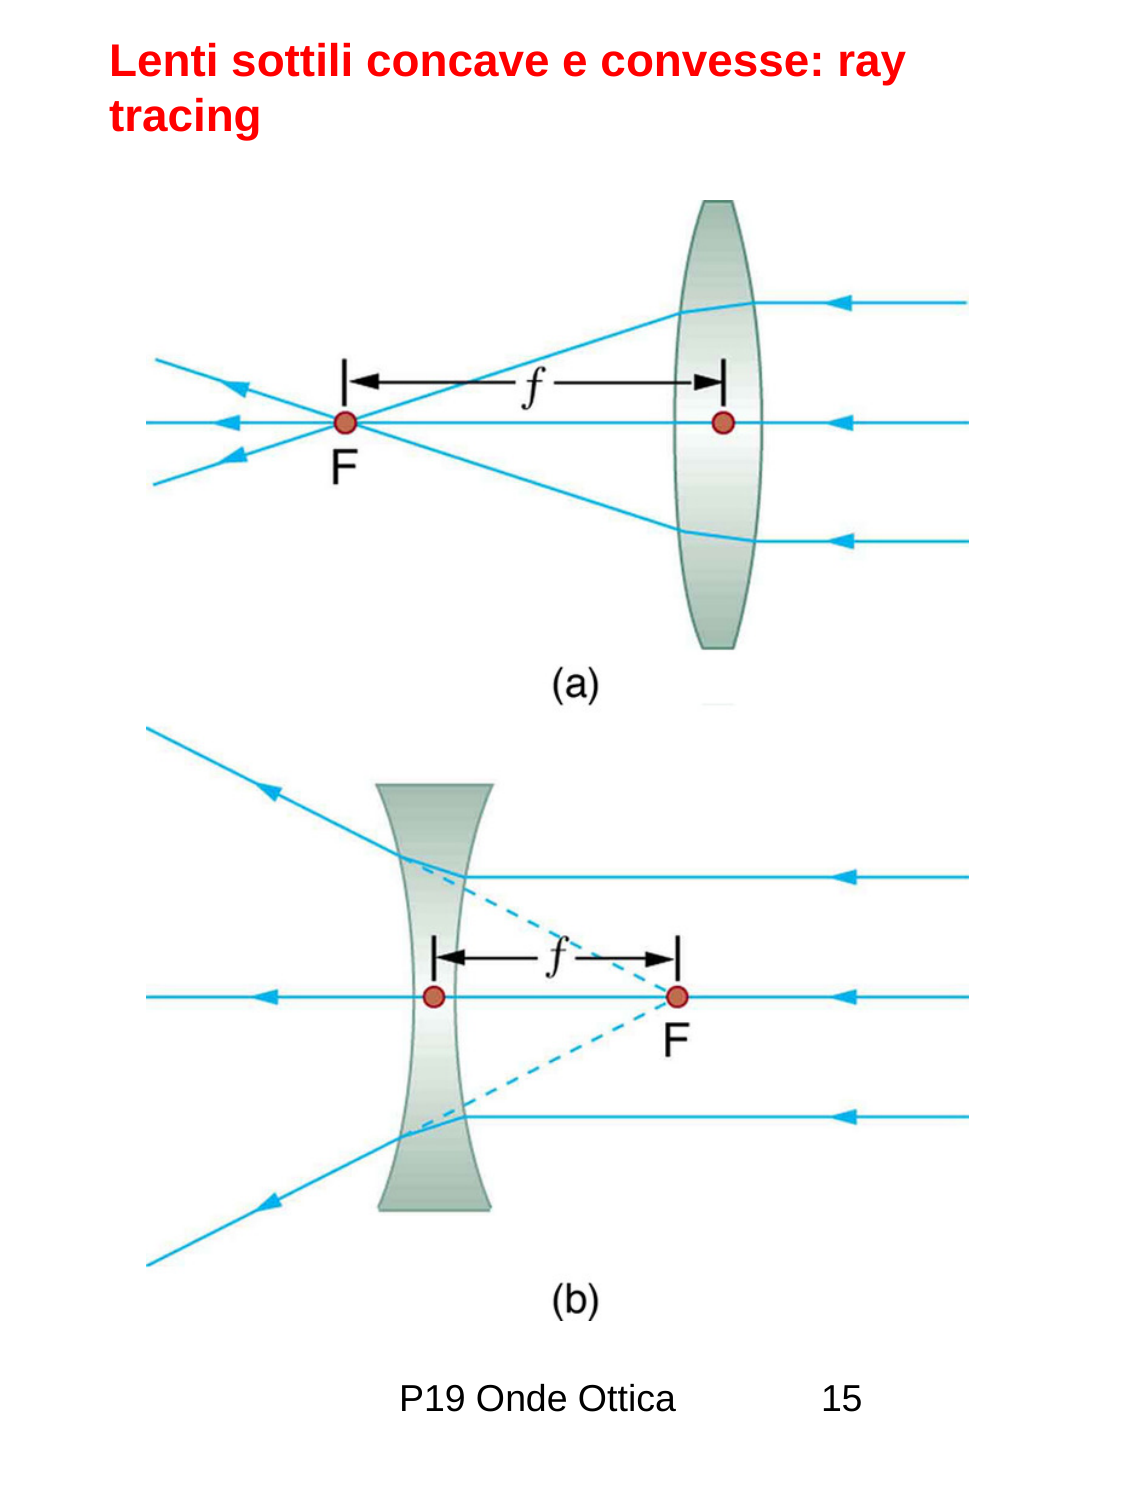

Lenti sottili concave e convesse: ray tracing
P19 Onde Ottica
15